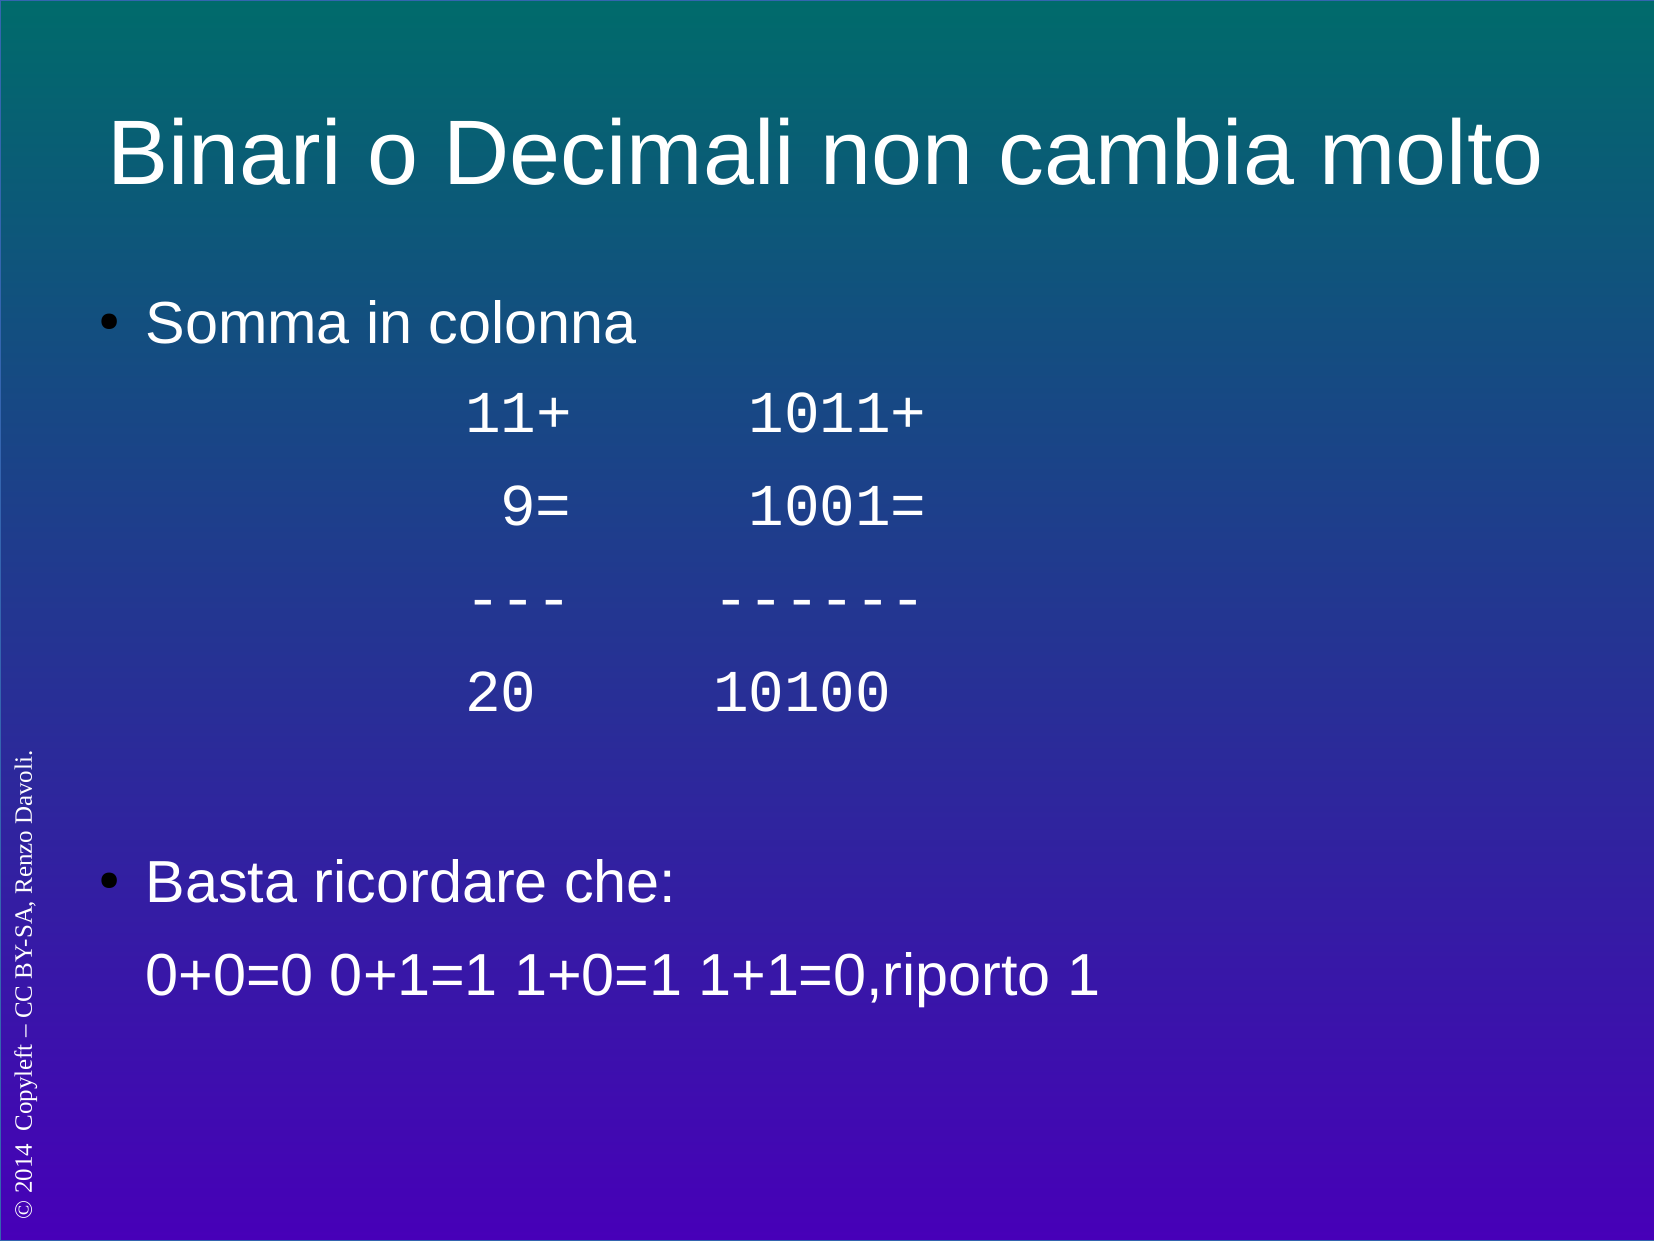

# Binari o Decimali non cambia molto
Somma in colonna
 11+ 1011+
 9= 1001=
 --- ------
 20 10100
Basta ricordare che:
0+0=0 0+1=1 1+0=1 1+1=0,riporto 1